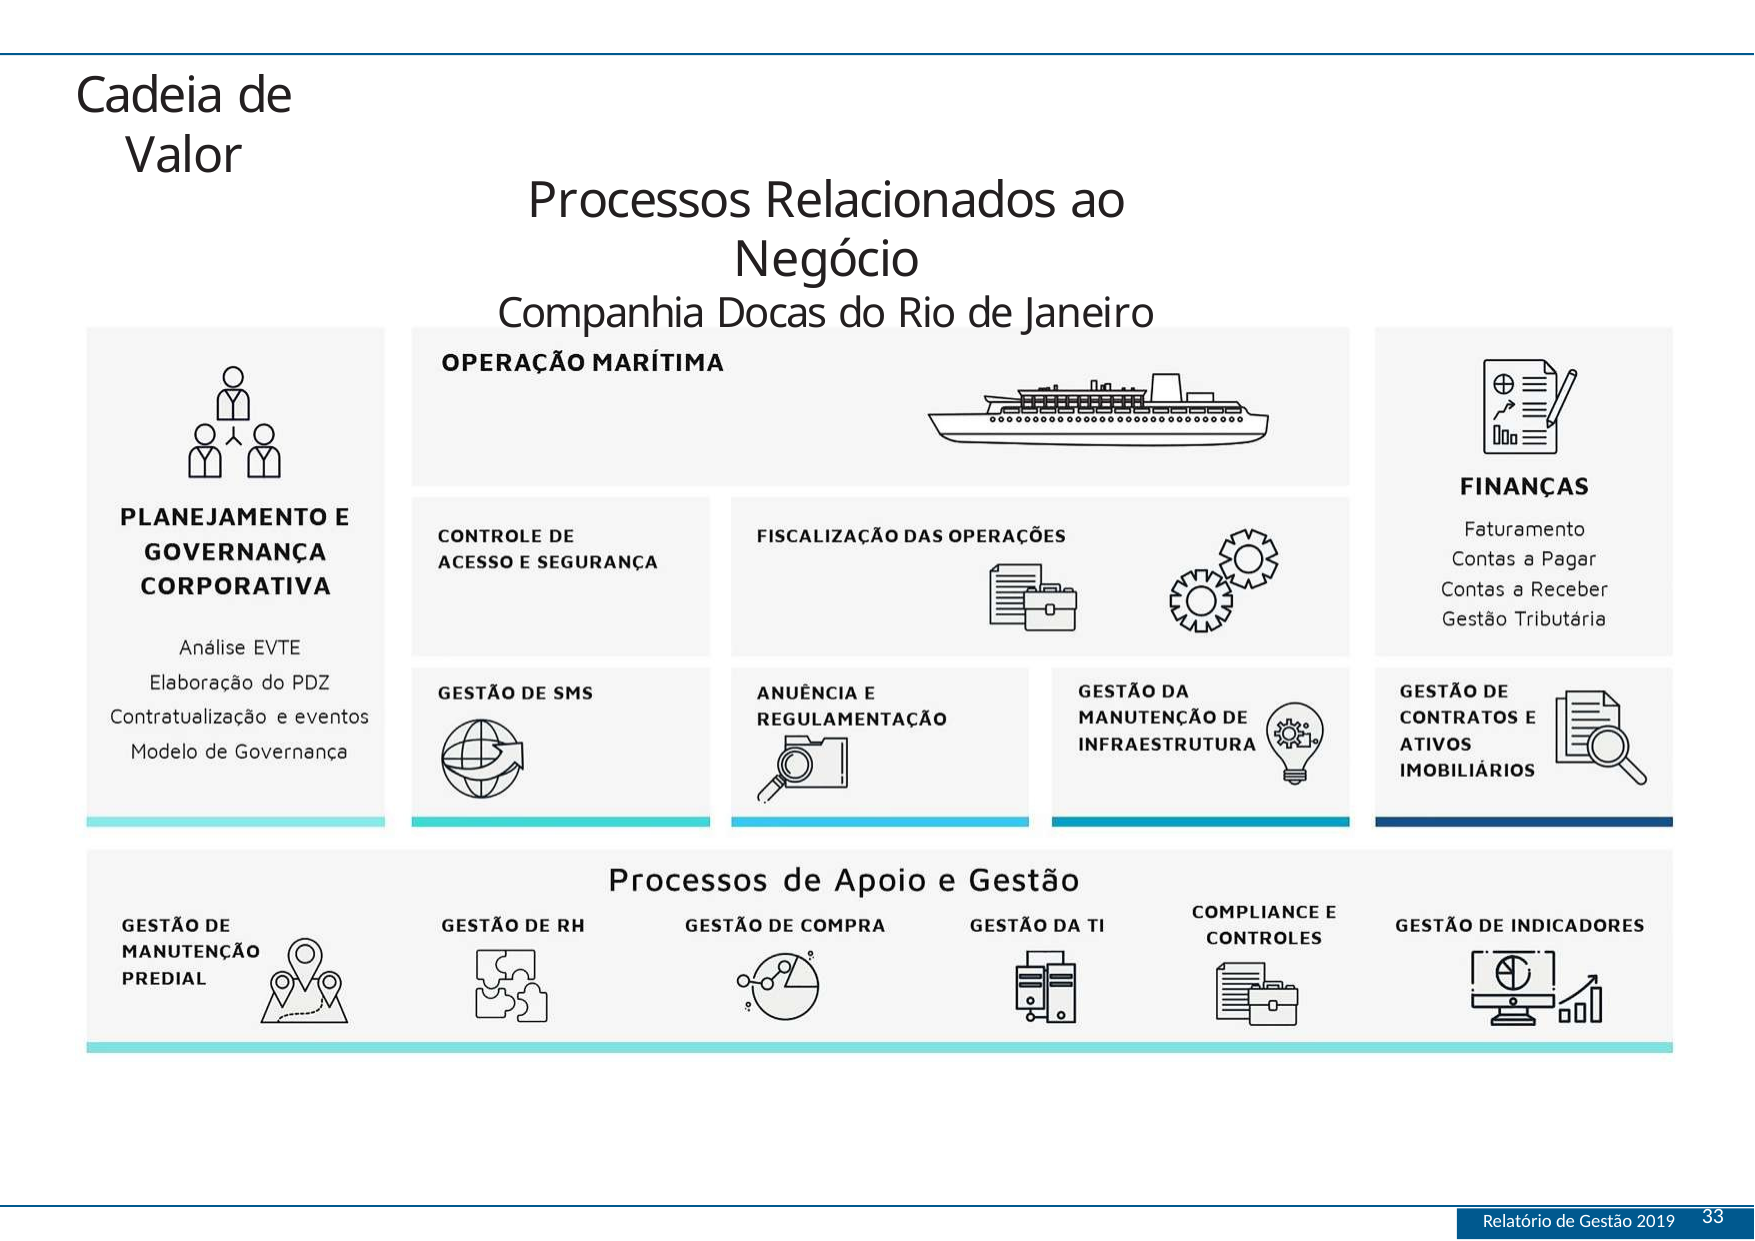

# Cadeia de Valor
Processos Relacionados ao Negócio
Companhia Docas do Rio de Janeiro
33
Relatório de Gestão 2019